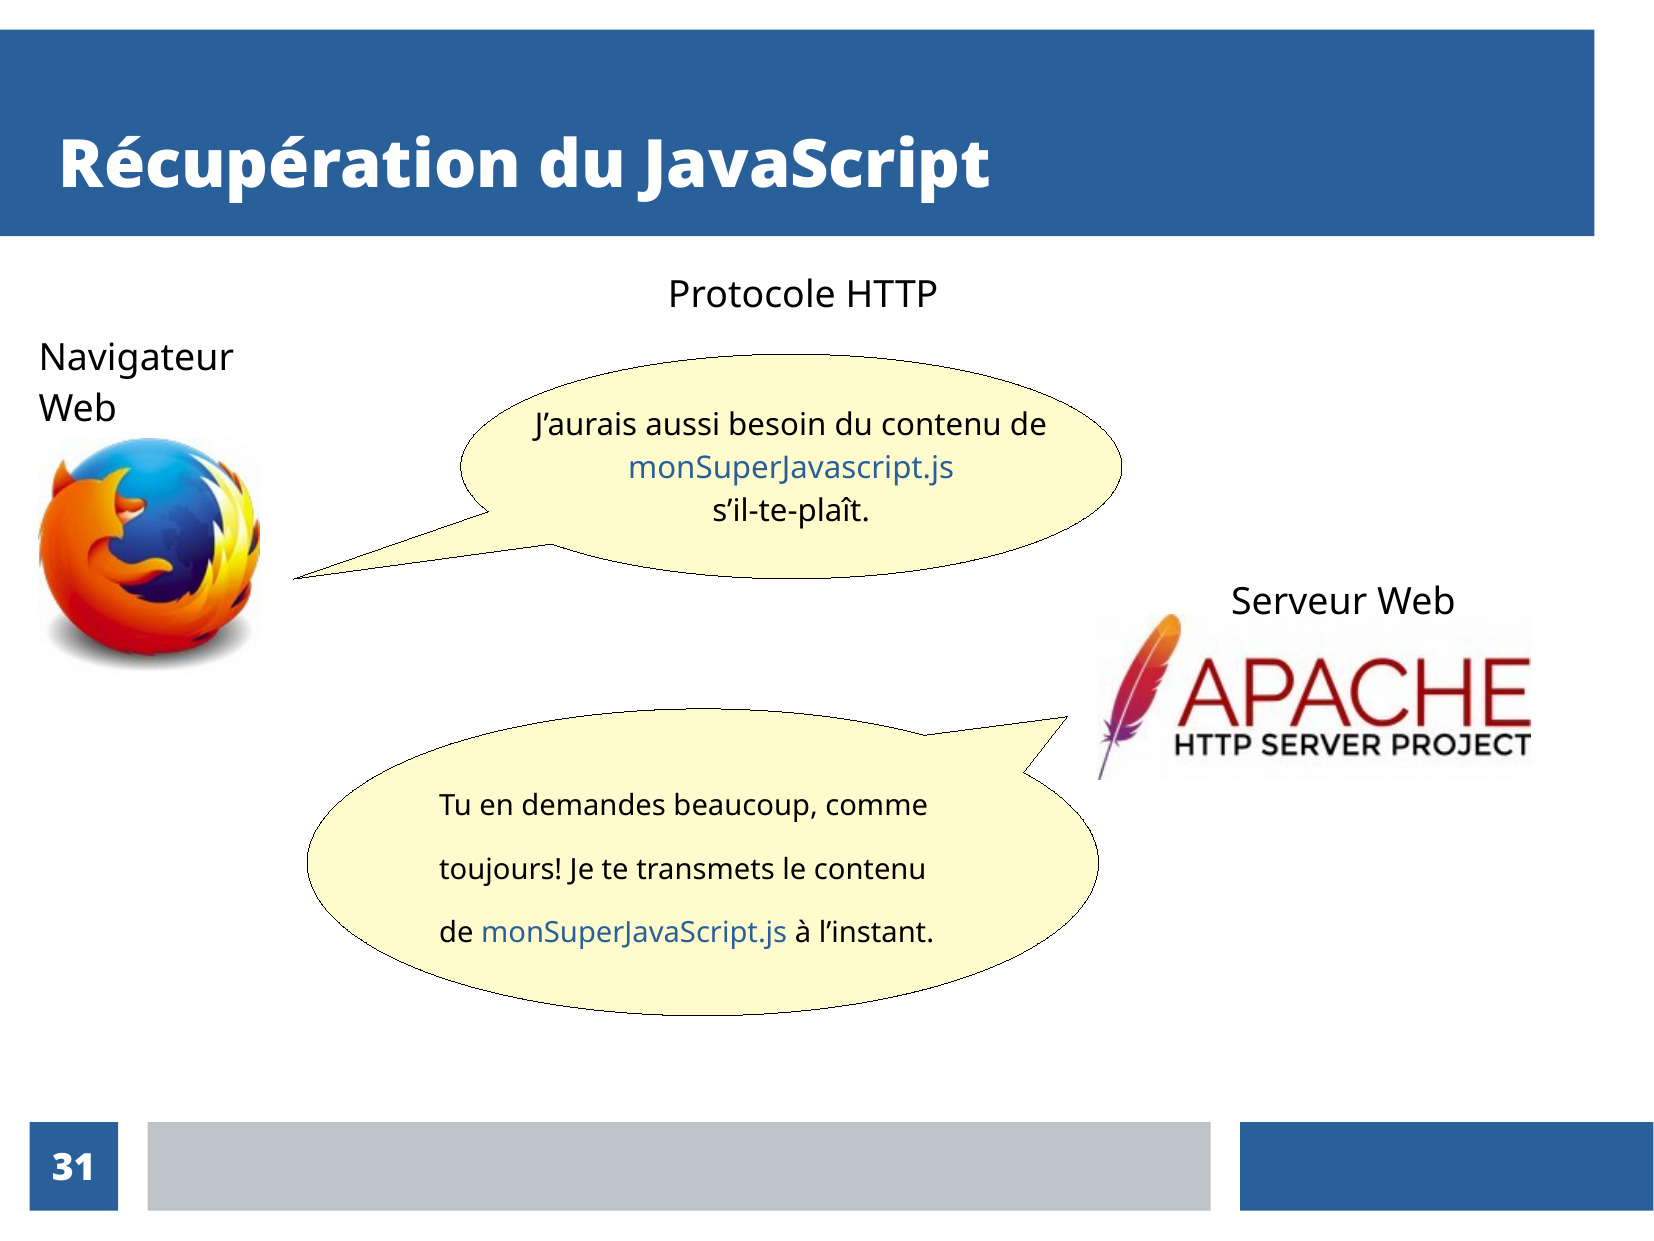

# Récupération du JavaScript
Protocole HTTP
Navigateur Web
J’aurais aussi besoin du contenu de
monSuperJavascript.js
s’il-te-plaît.
Serveur Web
Tu en demandes beaucoup, comme
toujours! Je te transmets le contenu
de monSuperJavaScript.js à l’instant.
31